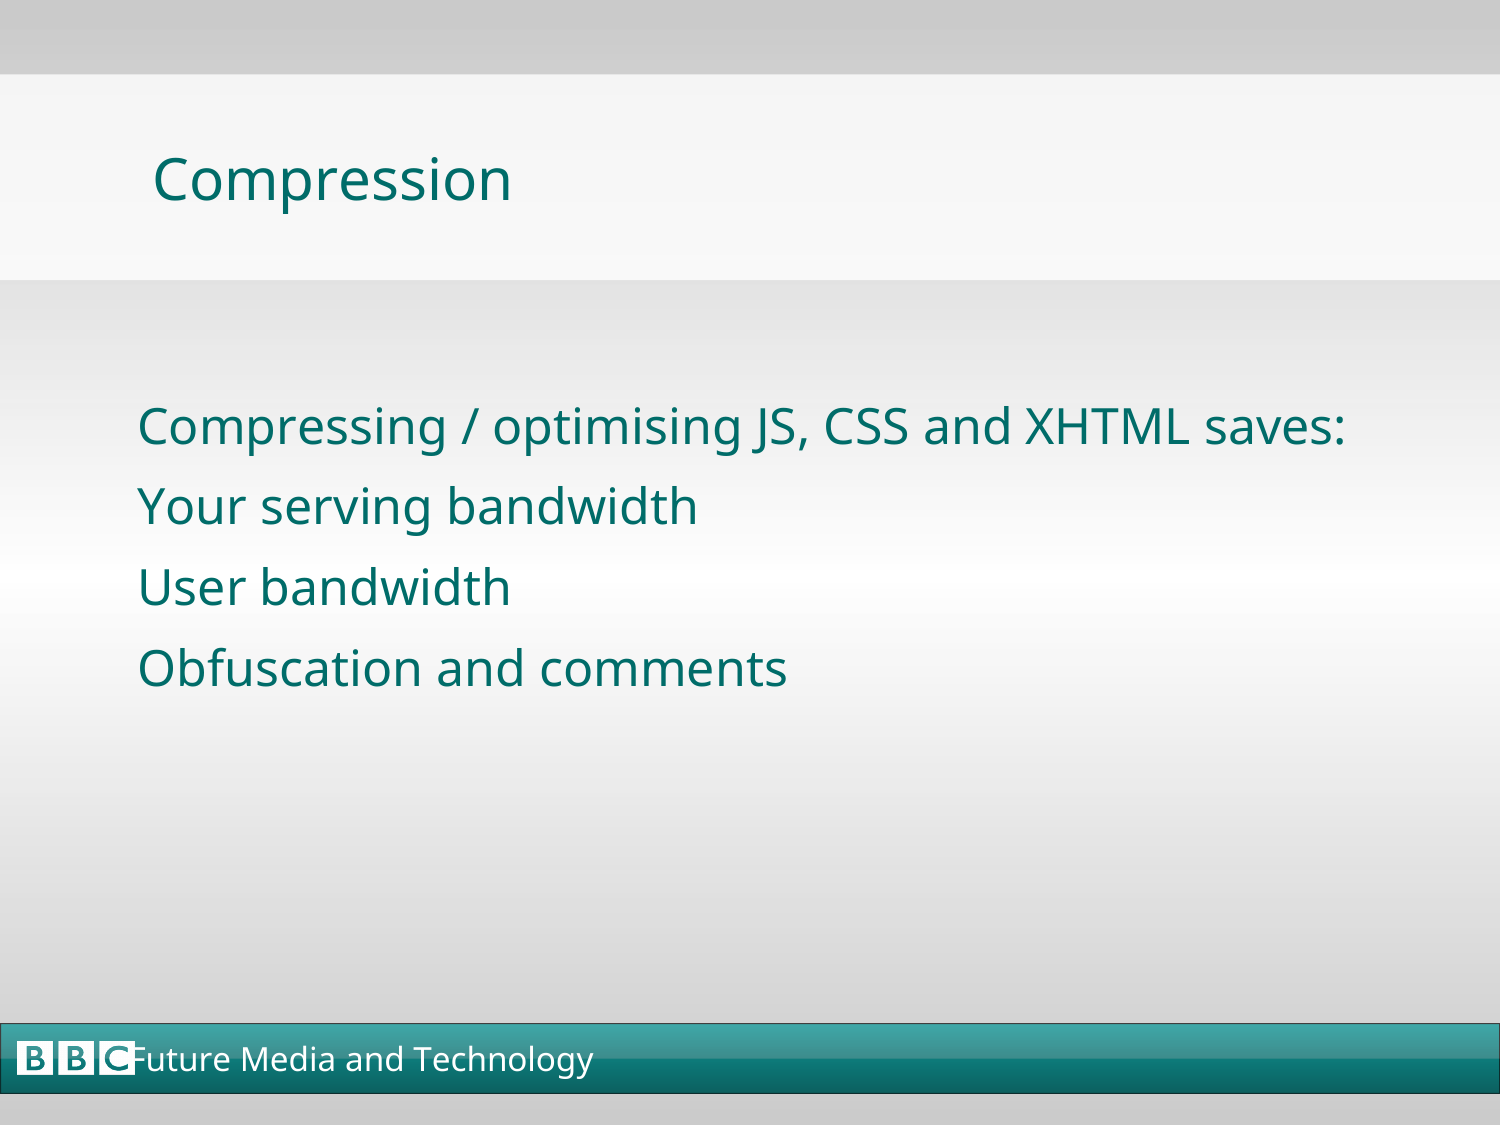

# Compression
Compressing / optimising JS, CSS and XHTML saves:
Your serving bandwidth
User bandwidth
Obfuscation and comments